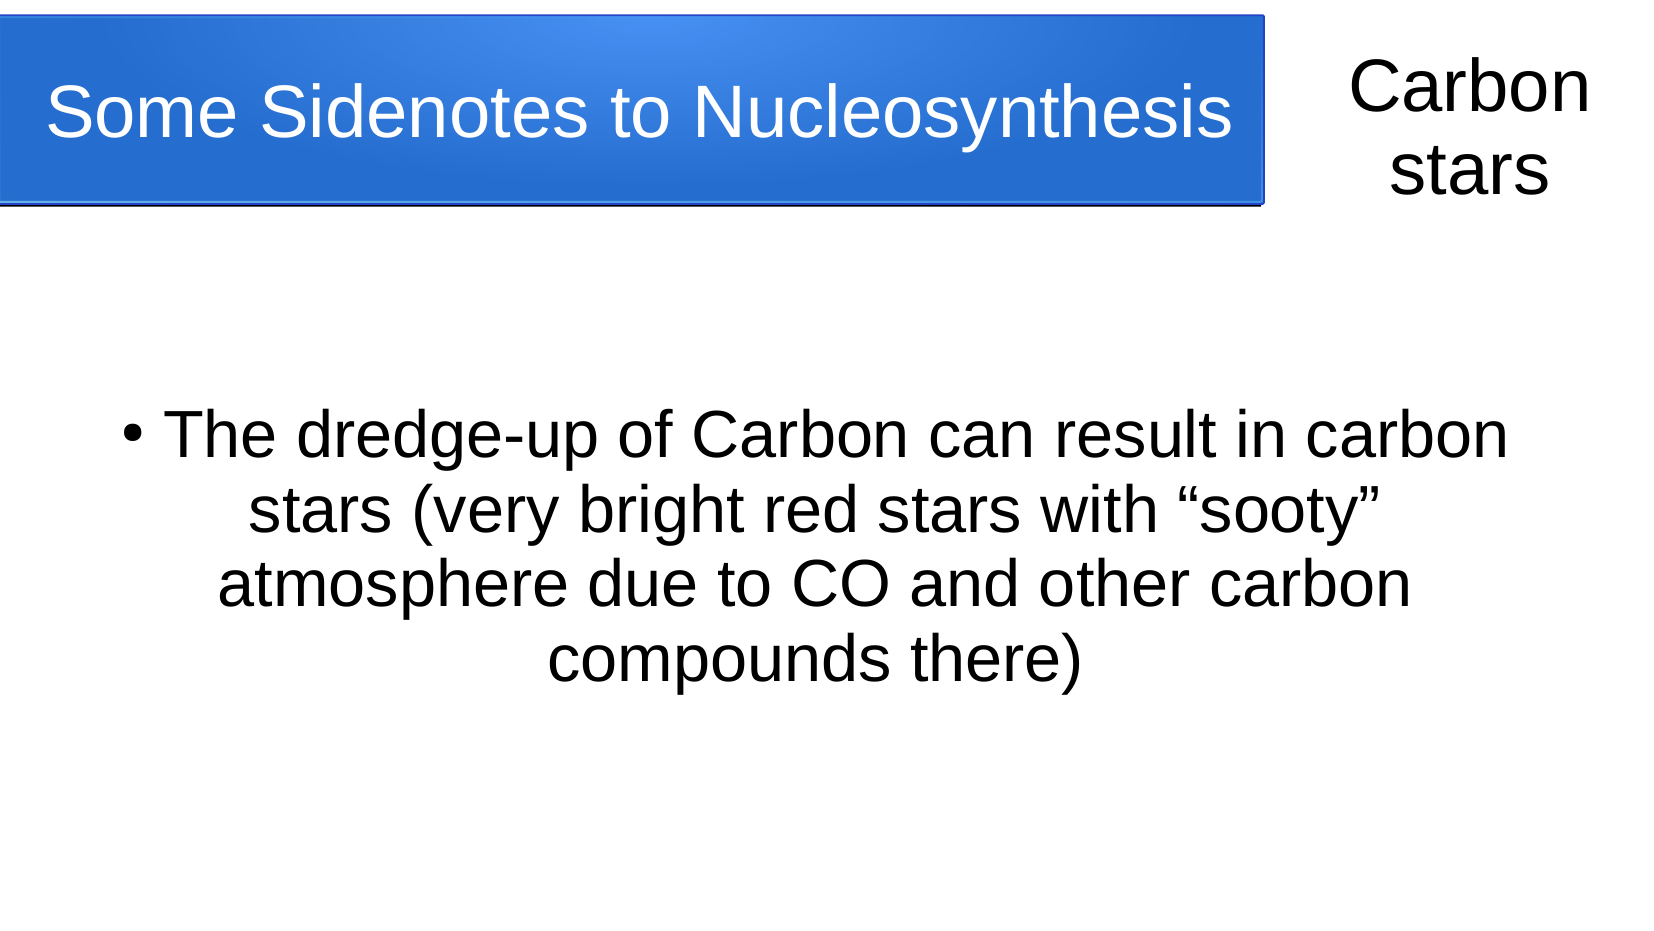

Carbon stars
# Some Sidenotes to Nucleosynthesis
 The dredge-up of Carbon can result in carbon stars (very bright red stars with “sooty” atmosphere due to CO and other carbon compounds there)